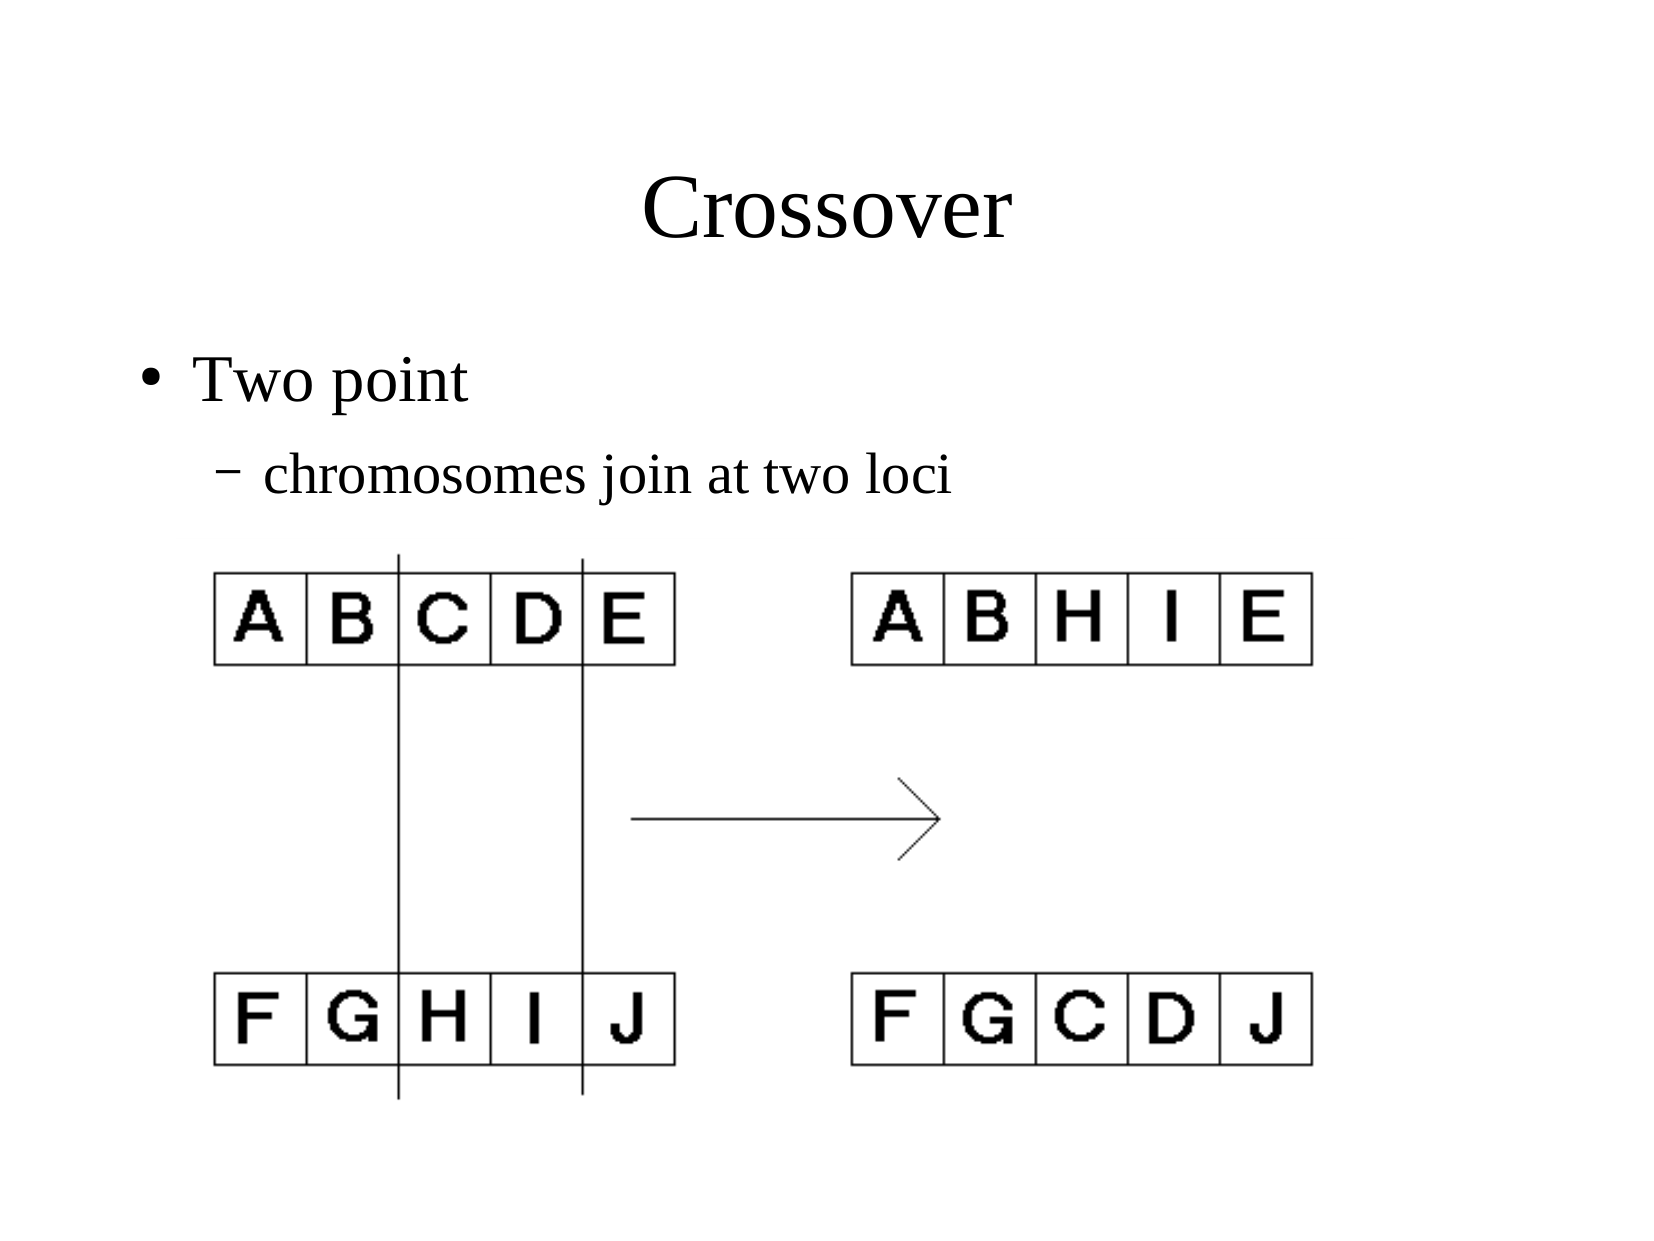

# Crossover
Two point
chromosomes join at two loci